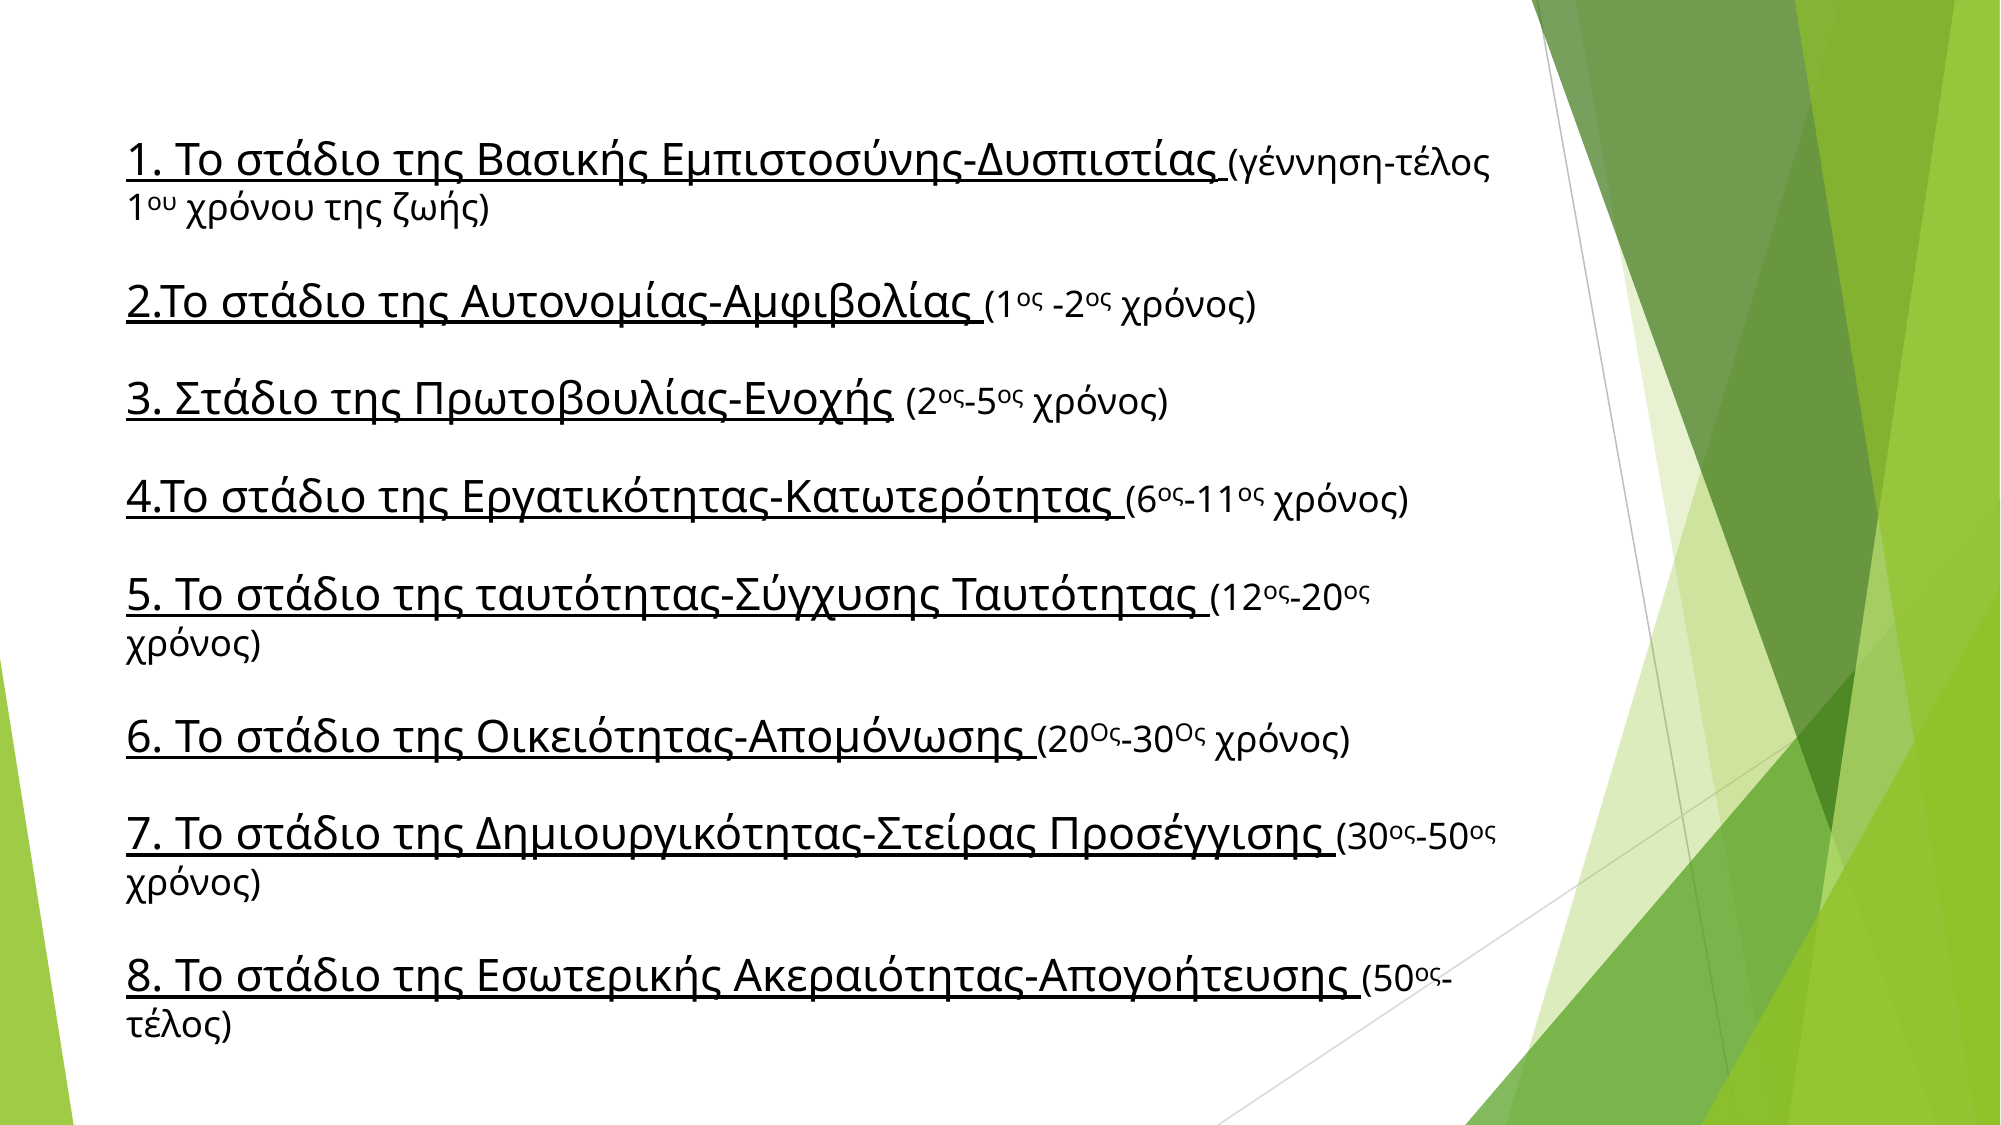

# 1. Το στάδιο της Βασικής Εμπιστοσύνης-Δυσπιστίας (γέννηση-τέλος 1ου χρόνου της ζωής) 2.Το στάδιο της Αυτονομίας-Αμφιβολίας (1ος -2ος χρόνος) 3. Στάδιο της Πρωτοβουλίας-Ενοχής (2ος-5ος χρόνος) 4.Το στάδιο της Εργατικότητας-Κατωτερότητας (6ος-11ος χρόνος) 5. Το στάδιο της ταυτότητας-Σύγχυσης Ταυτότητας (12ος-20ος χρόνος) 6. Το στάδιο της Οικειότητας-Απομόνωσης (20Ος-30Ος χρόνος) 7. Το στάδιο της Δημιουργικότητας-Στείρας Προσέγγισης (30ος-50ος χρόνος) 8. Το στάδιο της Εσωτερικής Ακεραιότητας-Απογοήτευσης (50ος-τέλος)